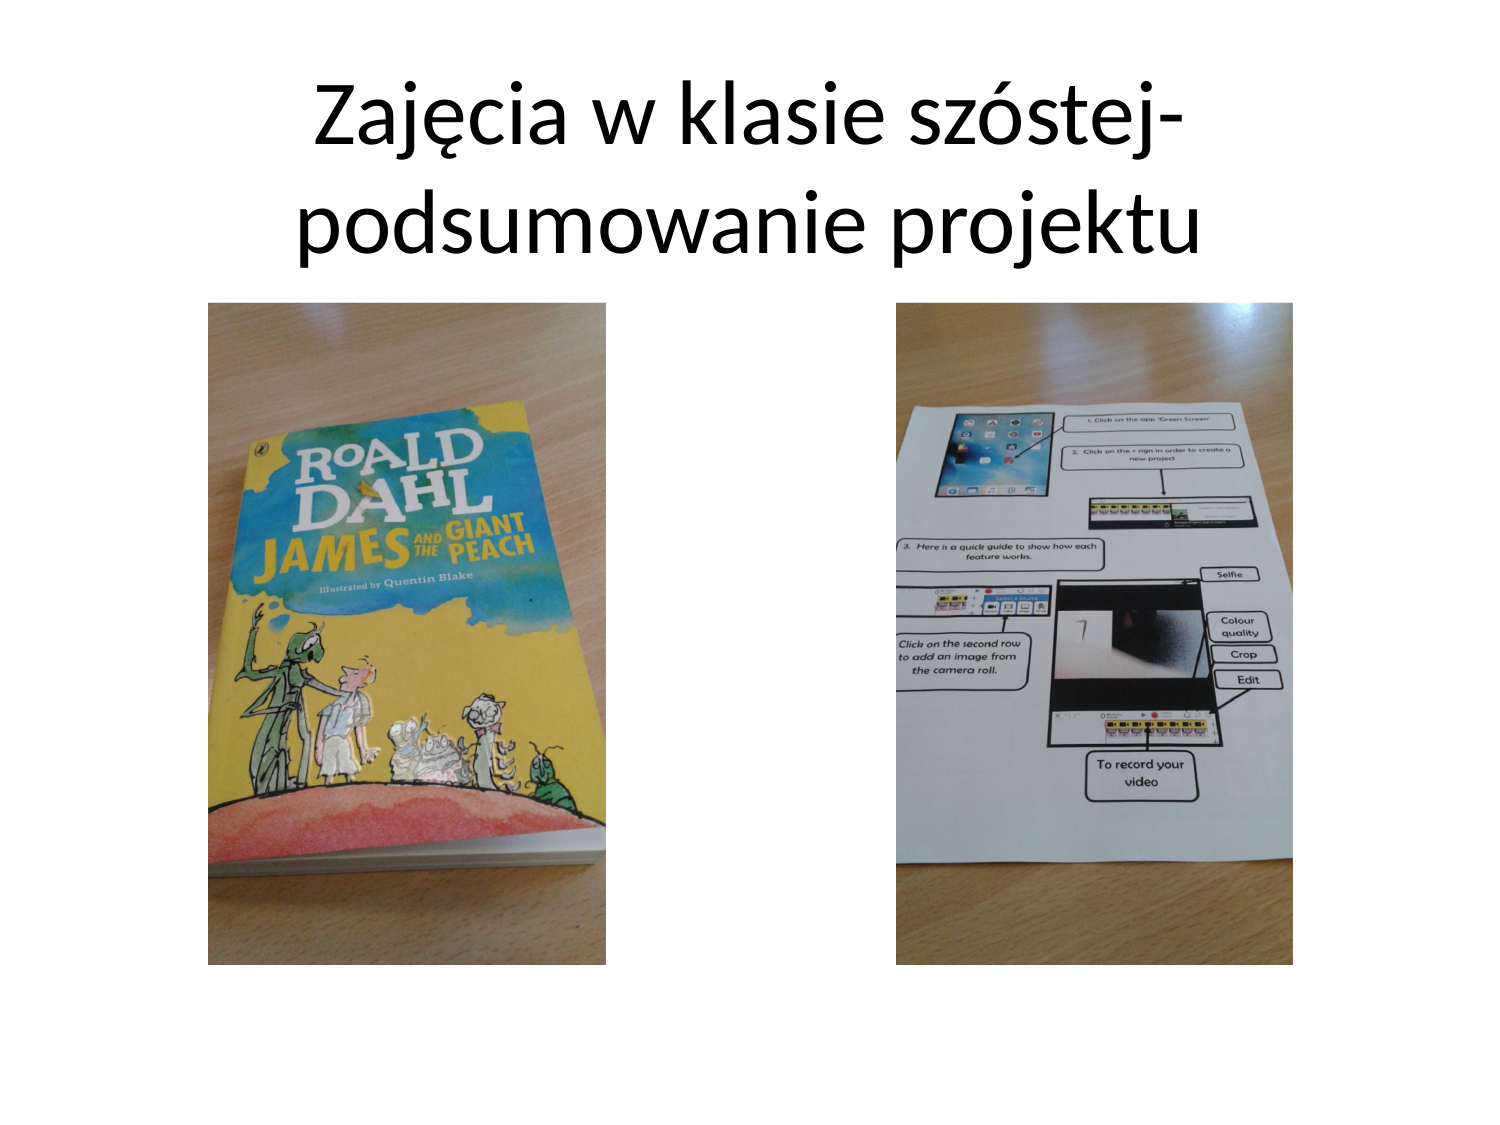

# Zajęcia w klasie szóstej- podsumowanie projektu